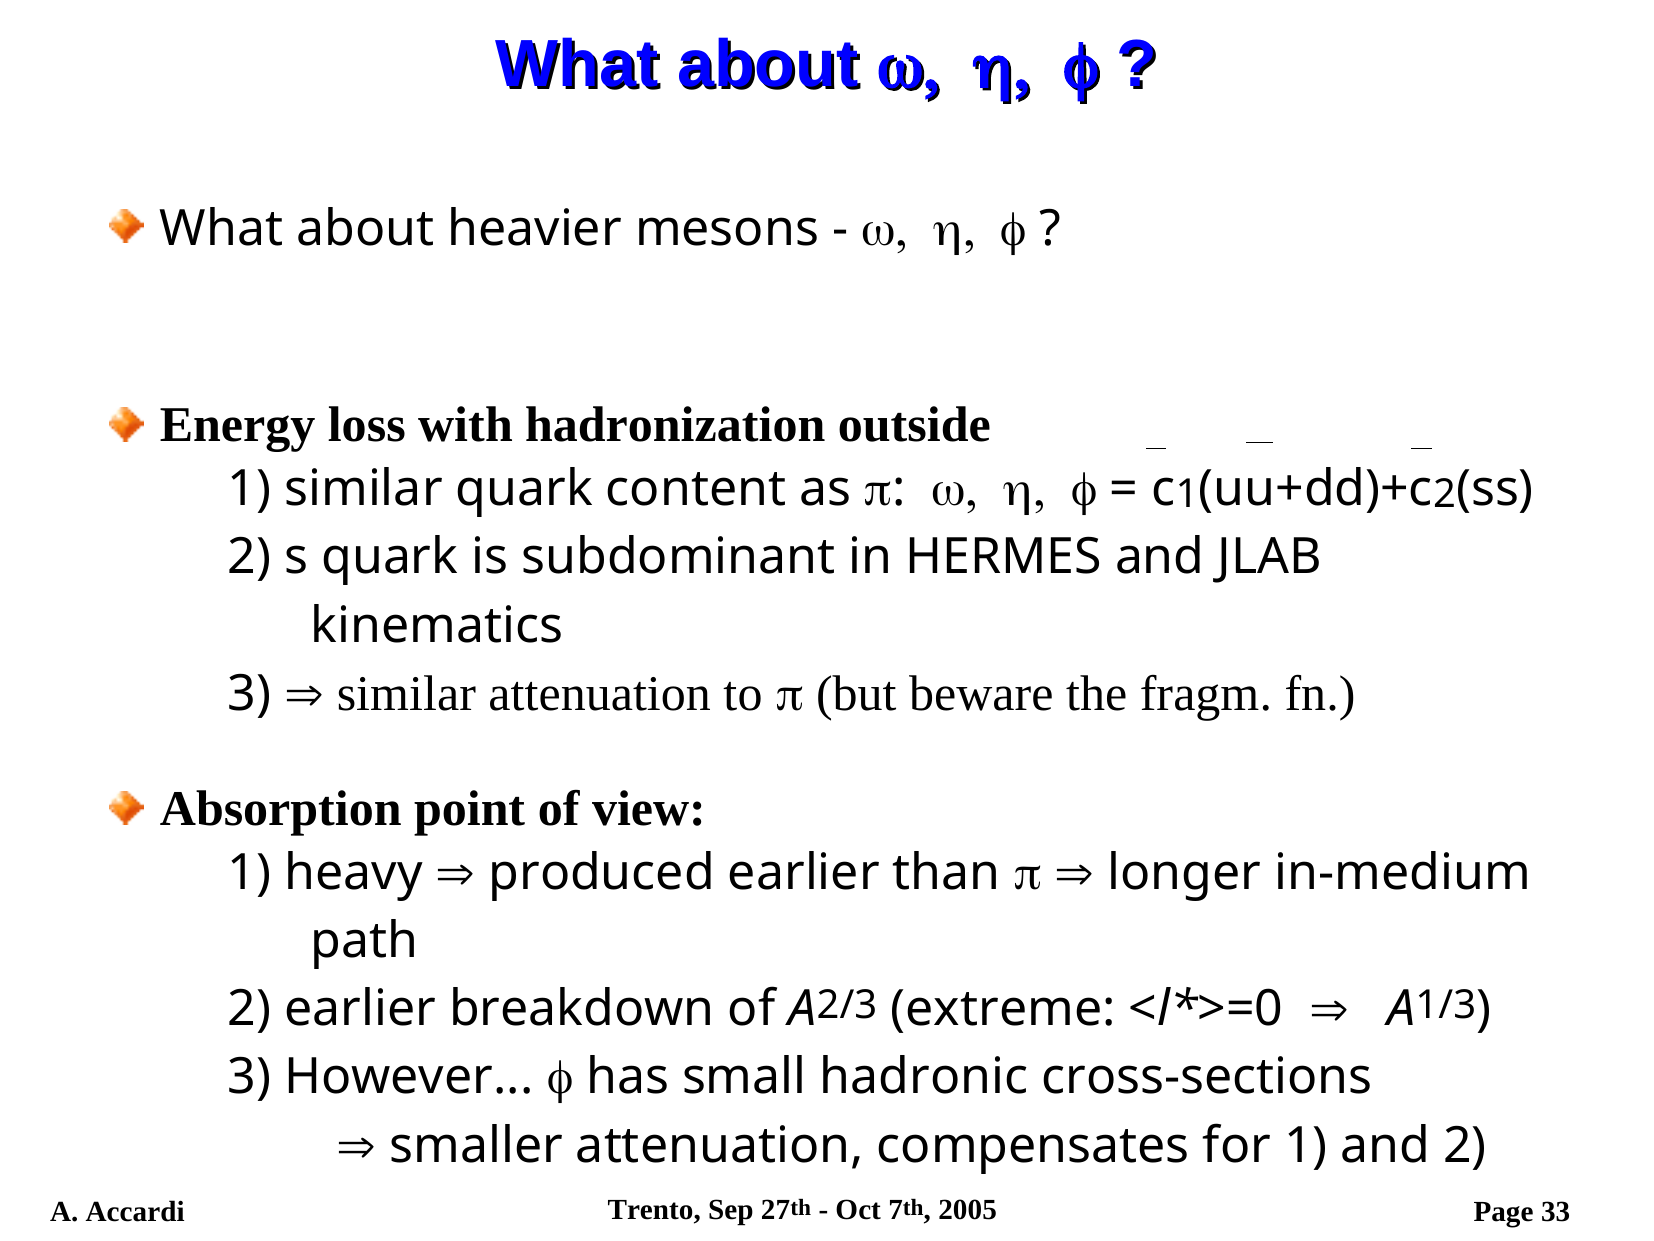

What about w, h, f ?
What about heavier mesons - w, h, f ?
Energy loss with hadronization outside
 similar quark content as p: w, h, f = c1(uu+dd)+c2(ss)
 s quark is subdominant in HERMES and JLAB kinematics
  similar attenuation to p (but beware the fragm. fn.)
Absorption point of view:
 heavy  produced earlier than p  longer in-medium path
 earlier breakdown of A2/3 (extreme: <l*>=0  A1/3)
 However... f has small hadronic cross-sections
  smaller attenuation, compensates for 1) and 2)
A. Accardi
Trento, Sep 27th - Oct 7th, 2005
Page